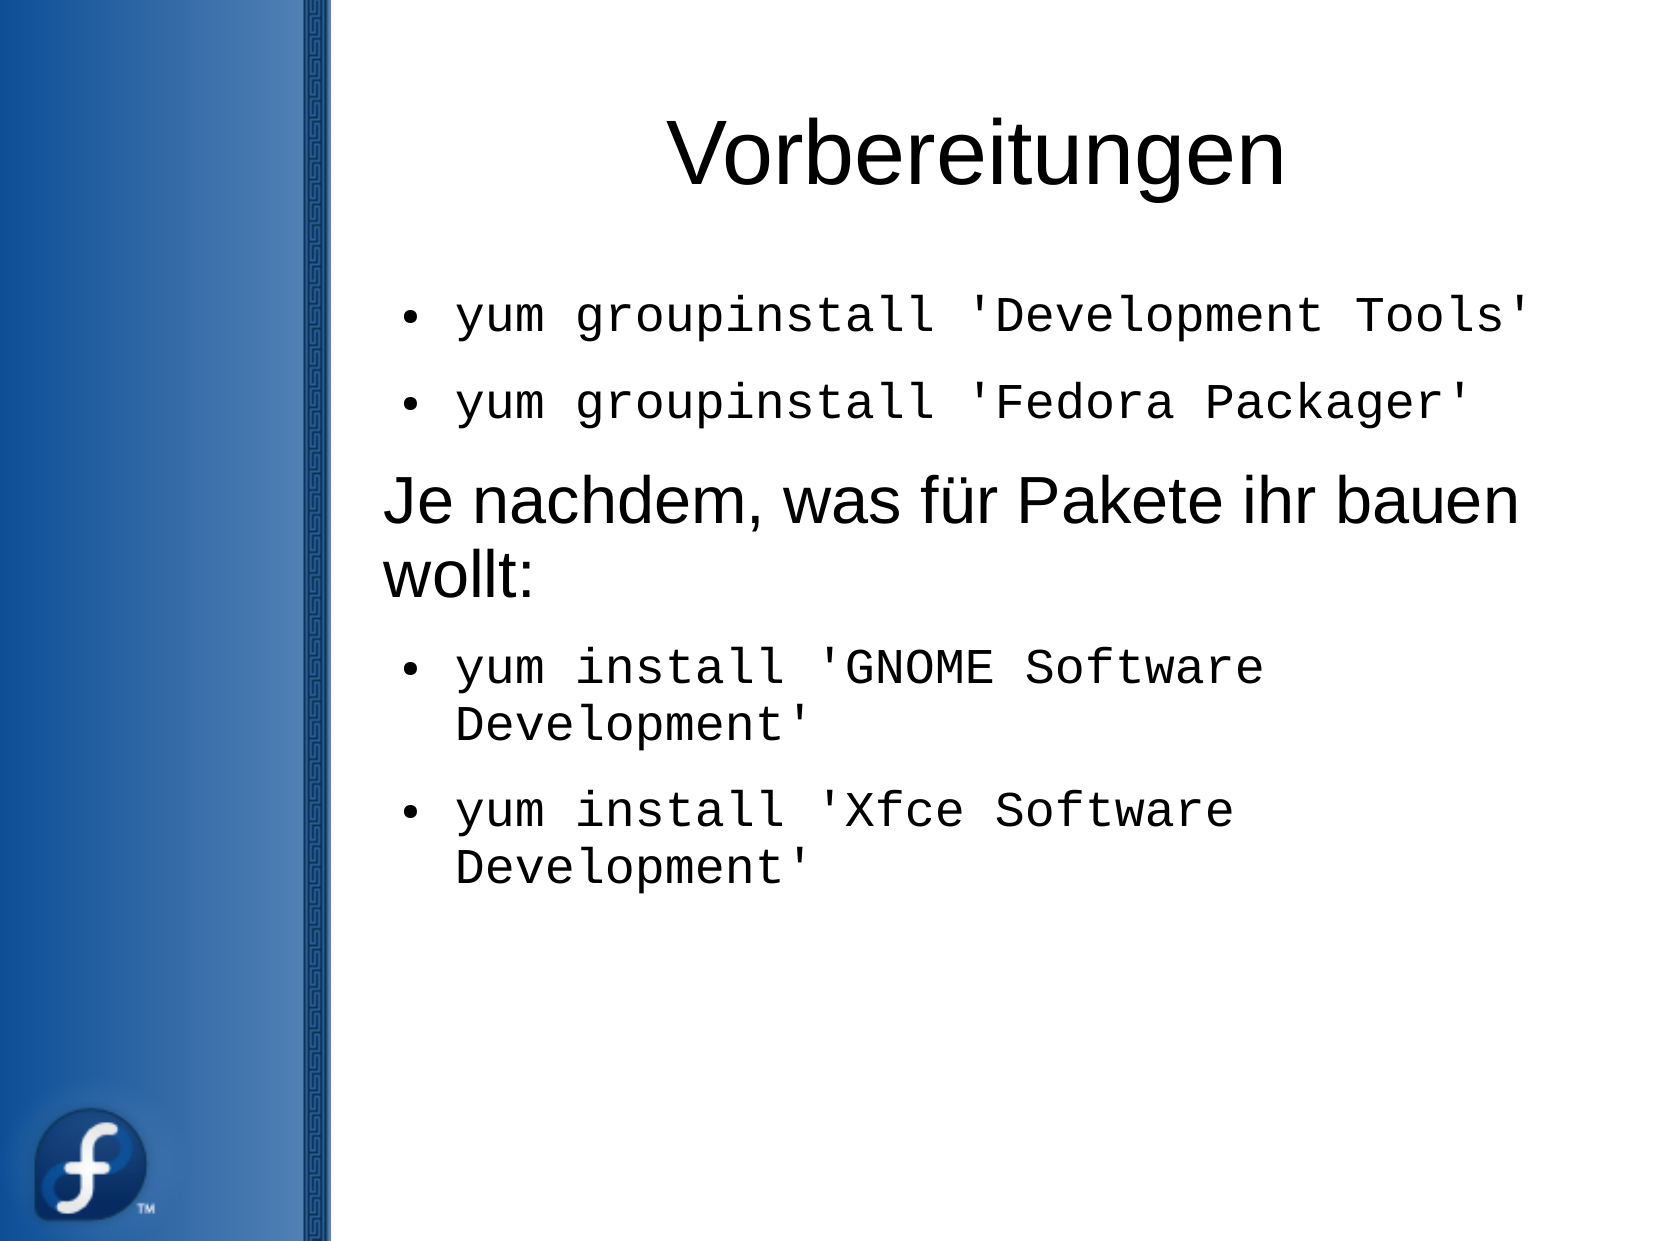

# Vorbereitungen
yum groupinstall 'Development Tools'
yum groupinstall 'Fedora Packager'
Je nachdem, was für Pakete ihr bauen wollt:
yum install 'GNOME Software Development'
yum install 'Xfce Software Development'